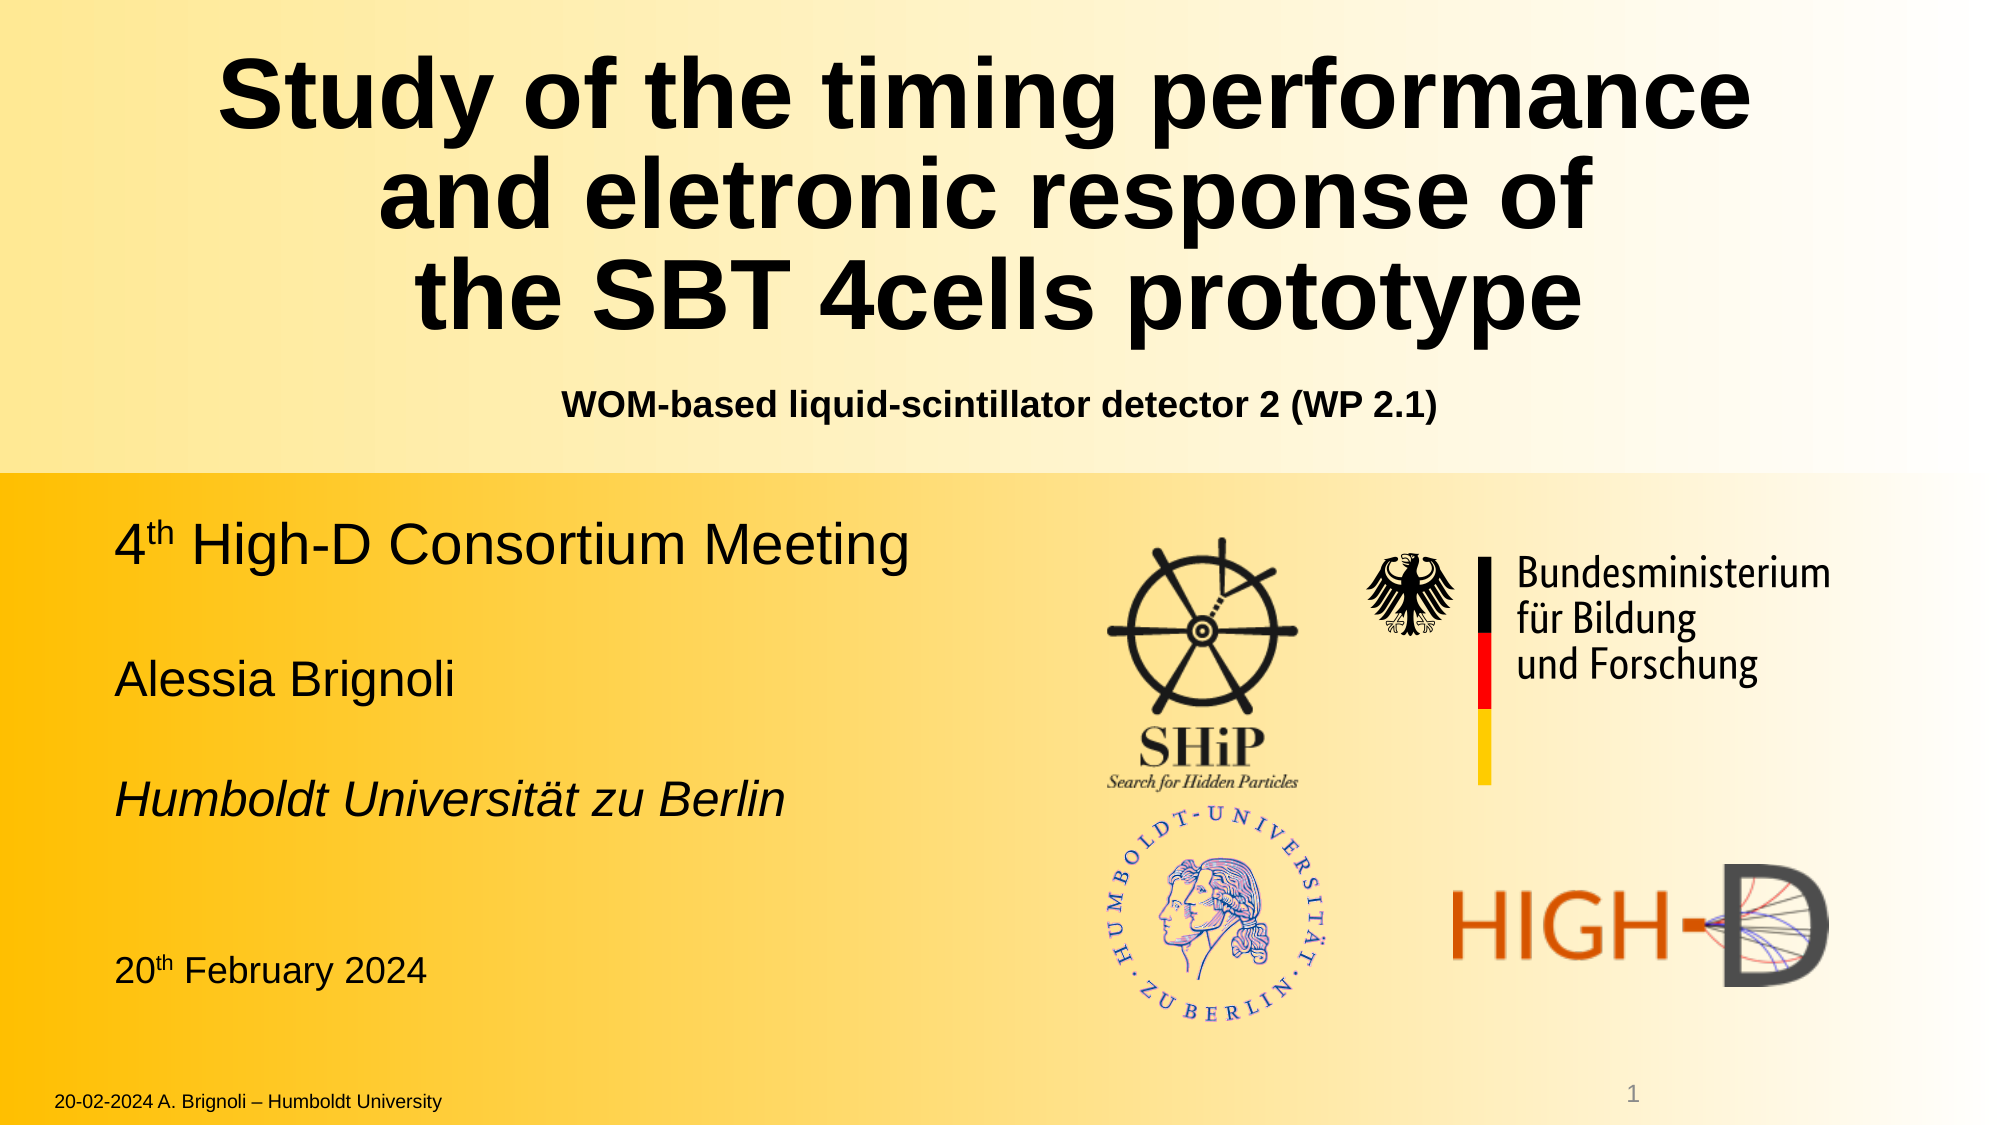

Study of the timing performance
and eletronic response of
the SBT 4cells prototype
WOM-based liquid-scintillator detector 2 (WP 2.1)
4th High-D Consortium Meeting
Alessia Brignoli
Humboldt Universität zu Berlin
20th February 2024
20-02-2024 A. Brignoli – Humboldt University